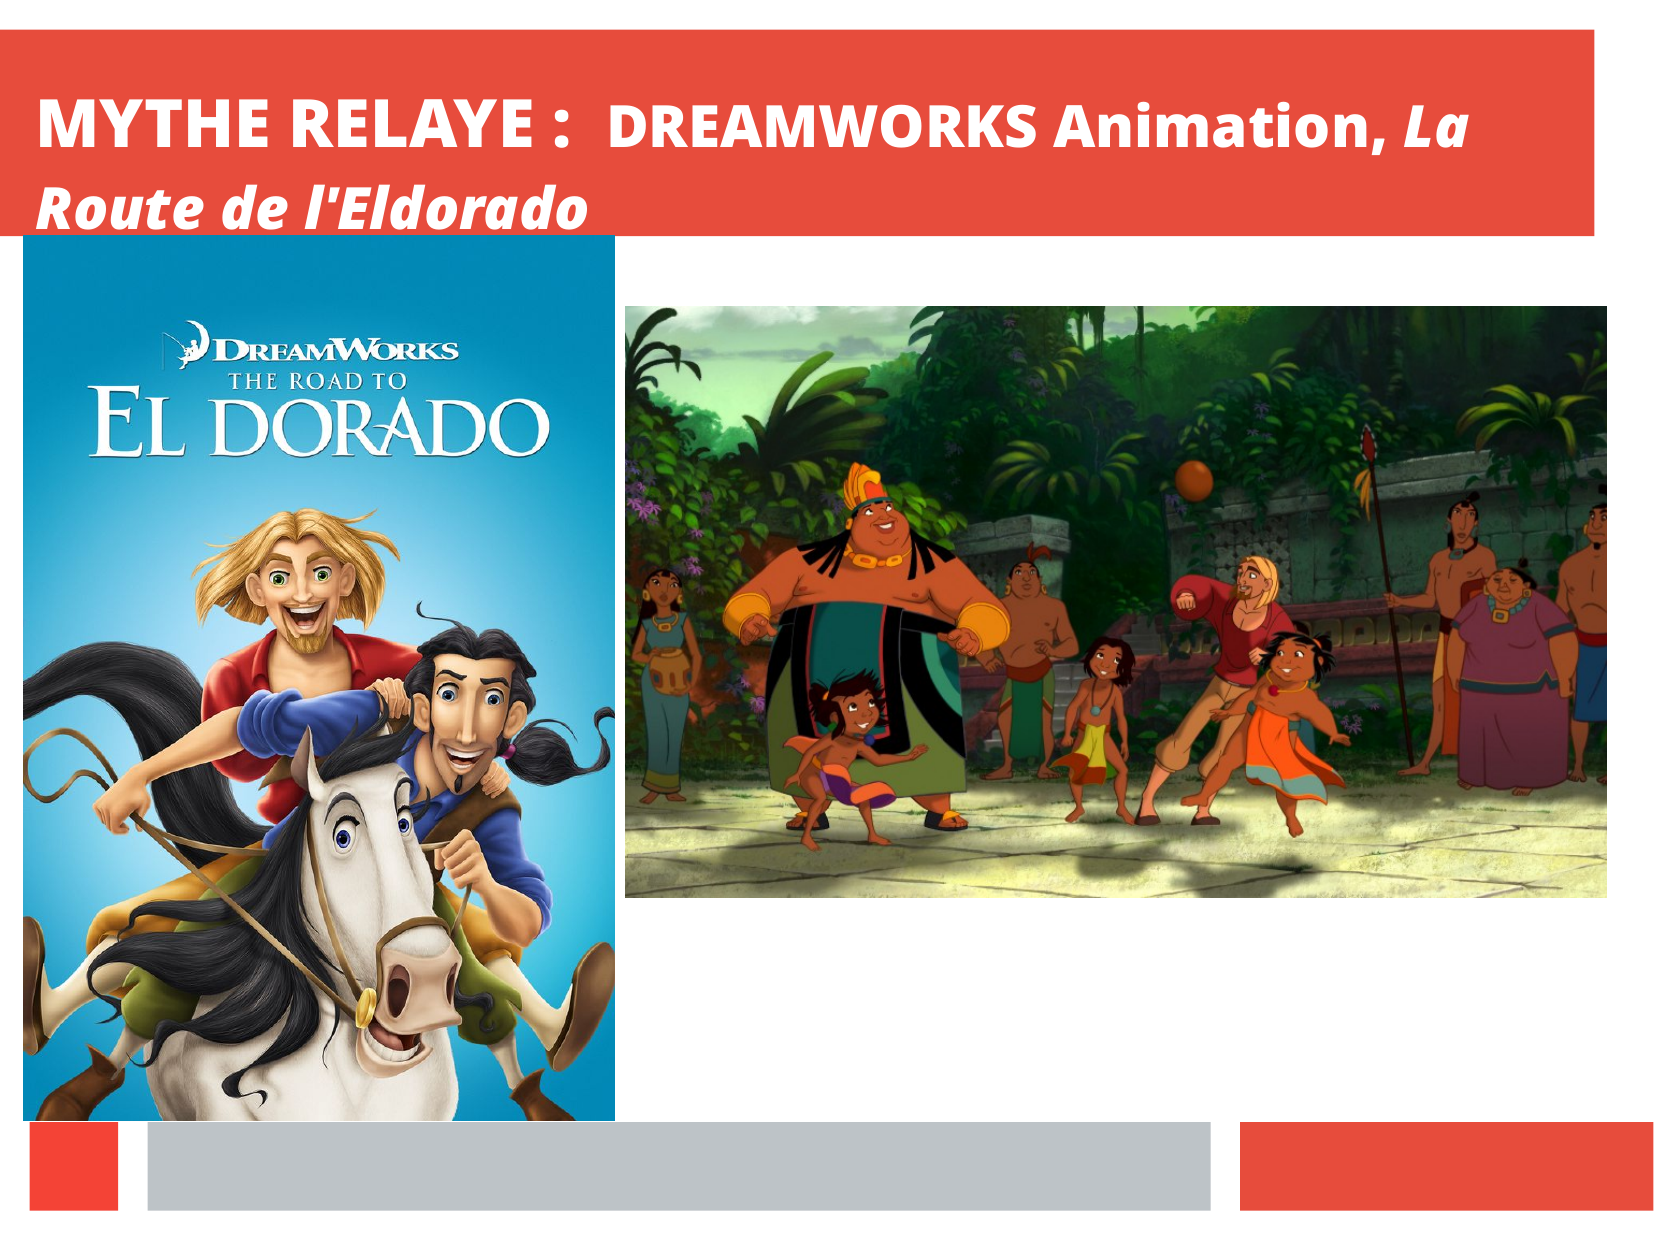

# MYTHE RELAYE : DREAMWORKS Animation, La Route de l'Eldorado